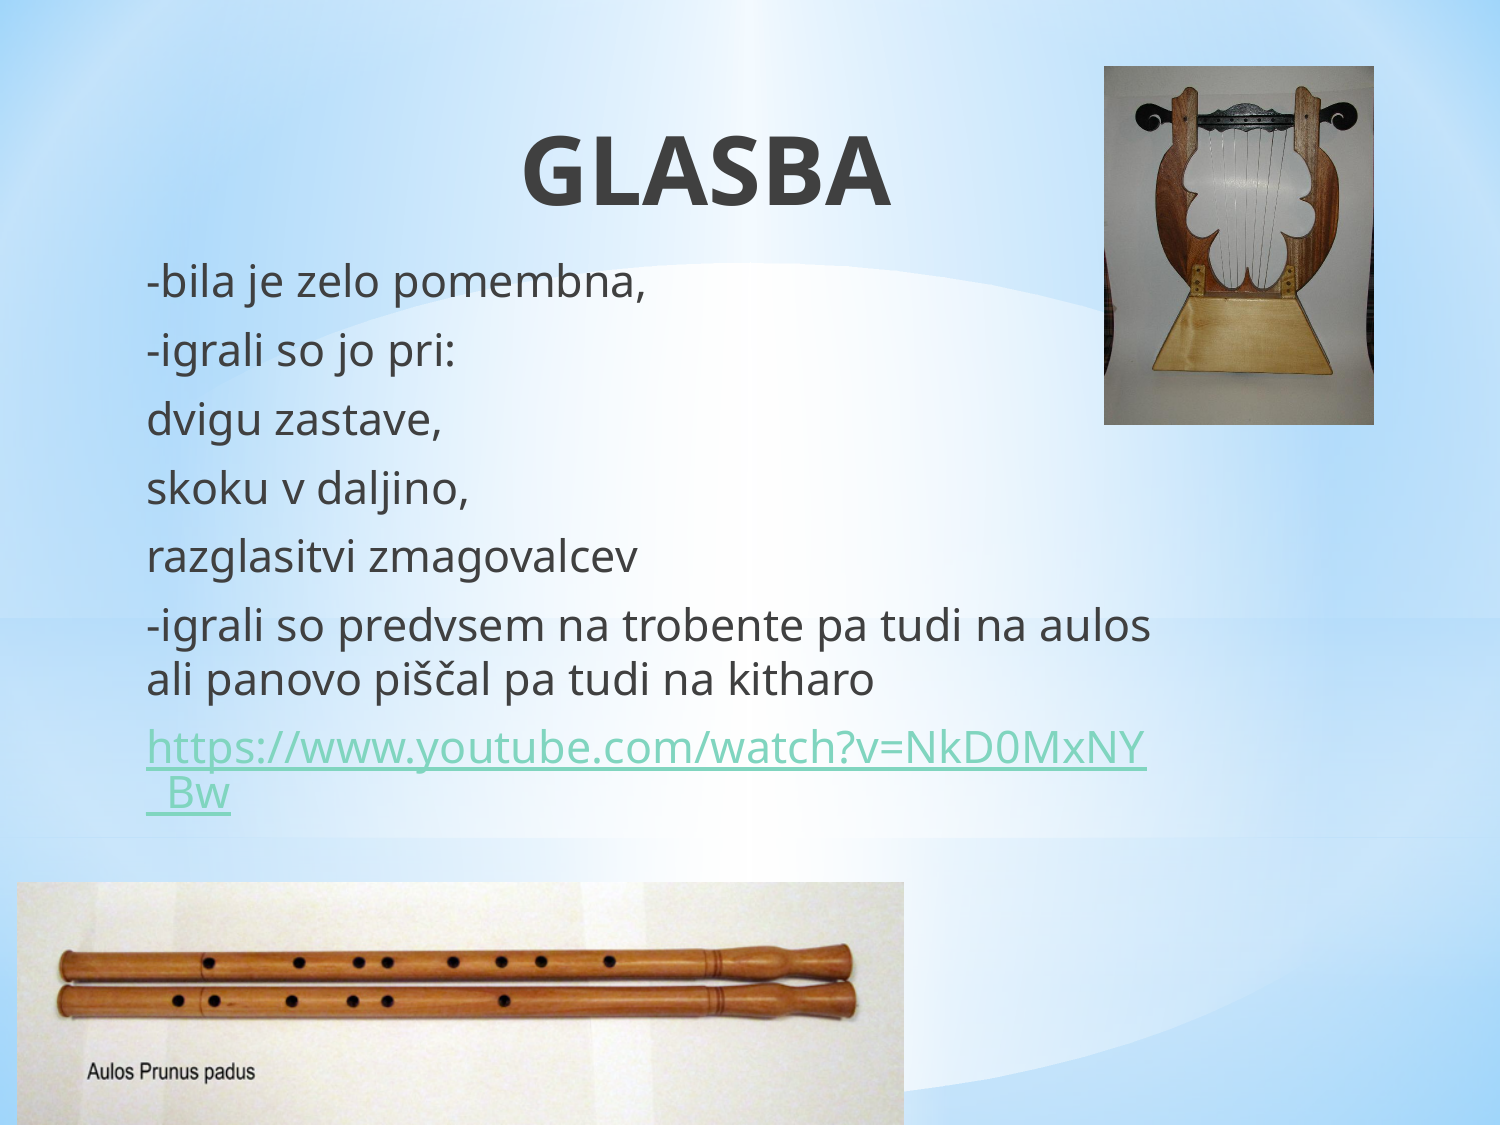

# GLASBA
-bila je zelo pomembna,
-igrali so jo pri:
dvigu zastave,
skoku v daljino,
razglasitvi zmagovalcev
-igrali so predvsem na trobente pa tudi na aulos ali panovo piščal pa tudi na kitharo
https://www.youtube.com/watch?v=NkD0MxNY_Bw